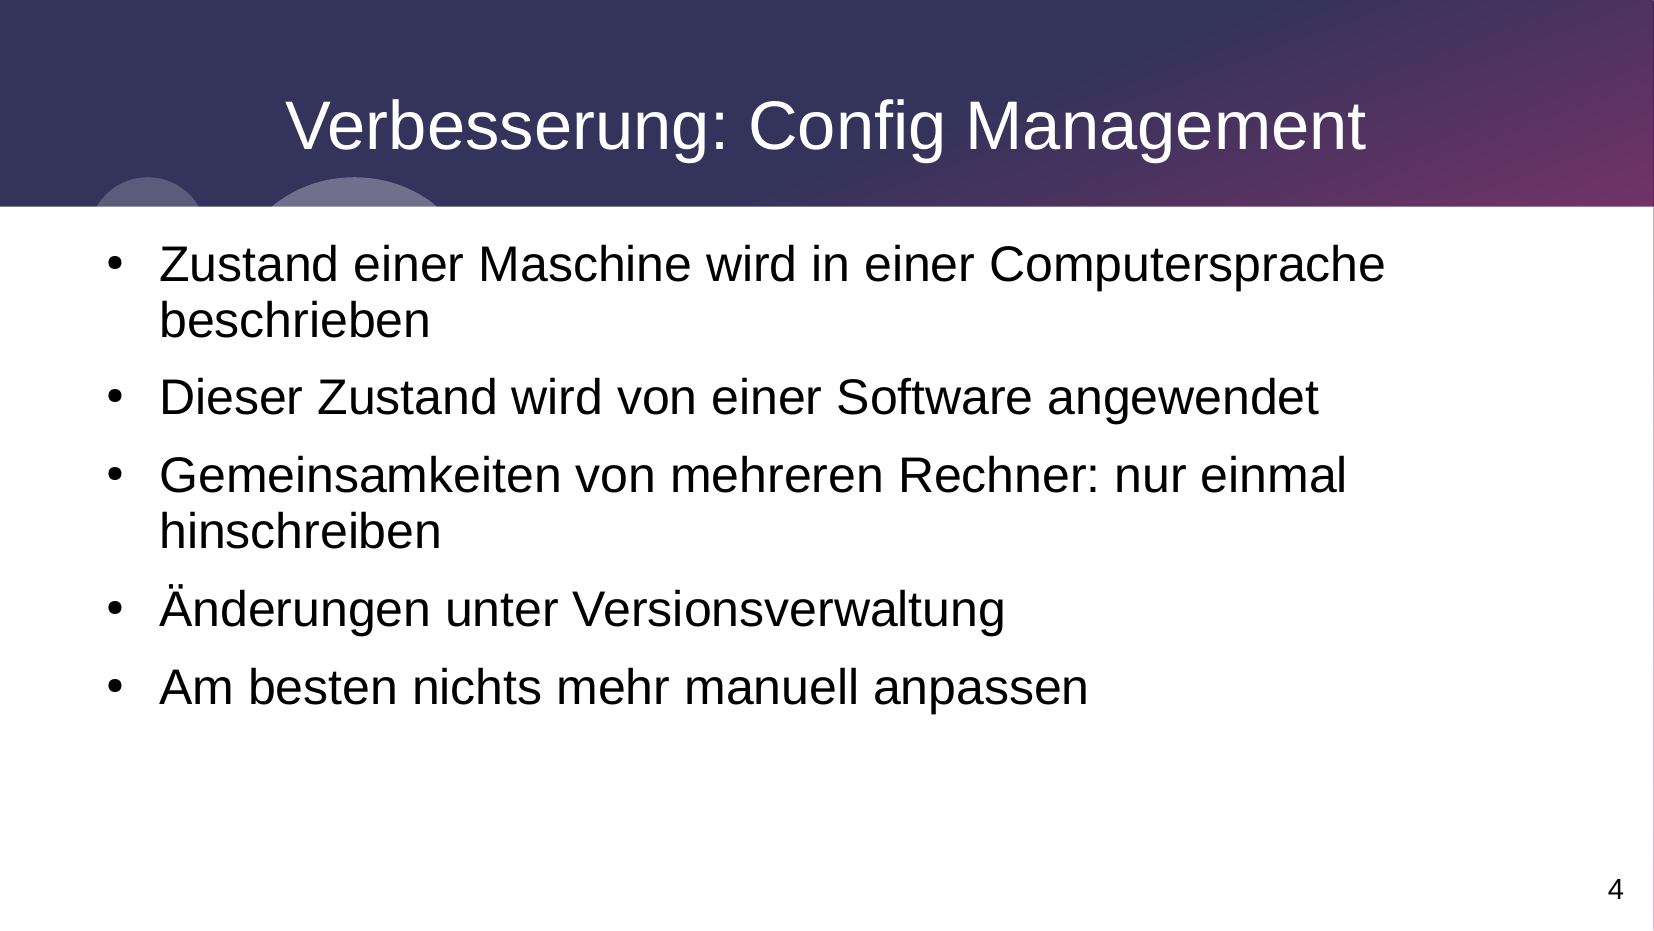

# Verbesserung: Config Management
Zustand einer Maschine wird in einer Computersprache beschrieben
Dieser Zustand wird von einer Software angewendet
Gemeinsamkeiten von mehreren Rechner: nur einmal hinschreiben
Änderungen unter Versionsverwaltung
Am besten nichts mehr manuell anpassen